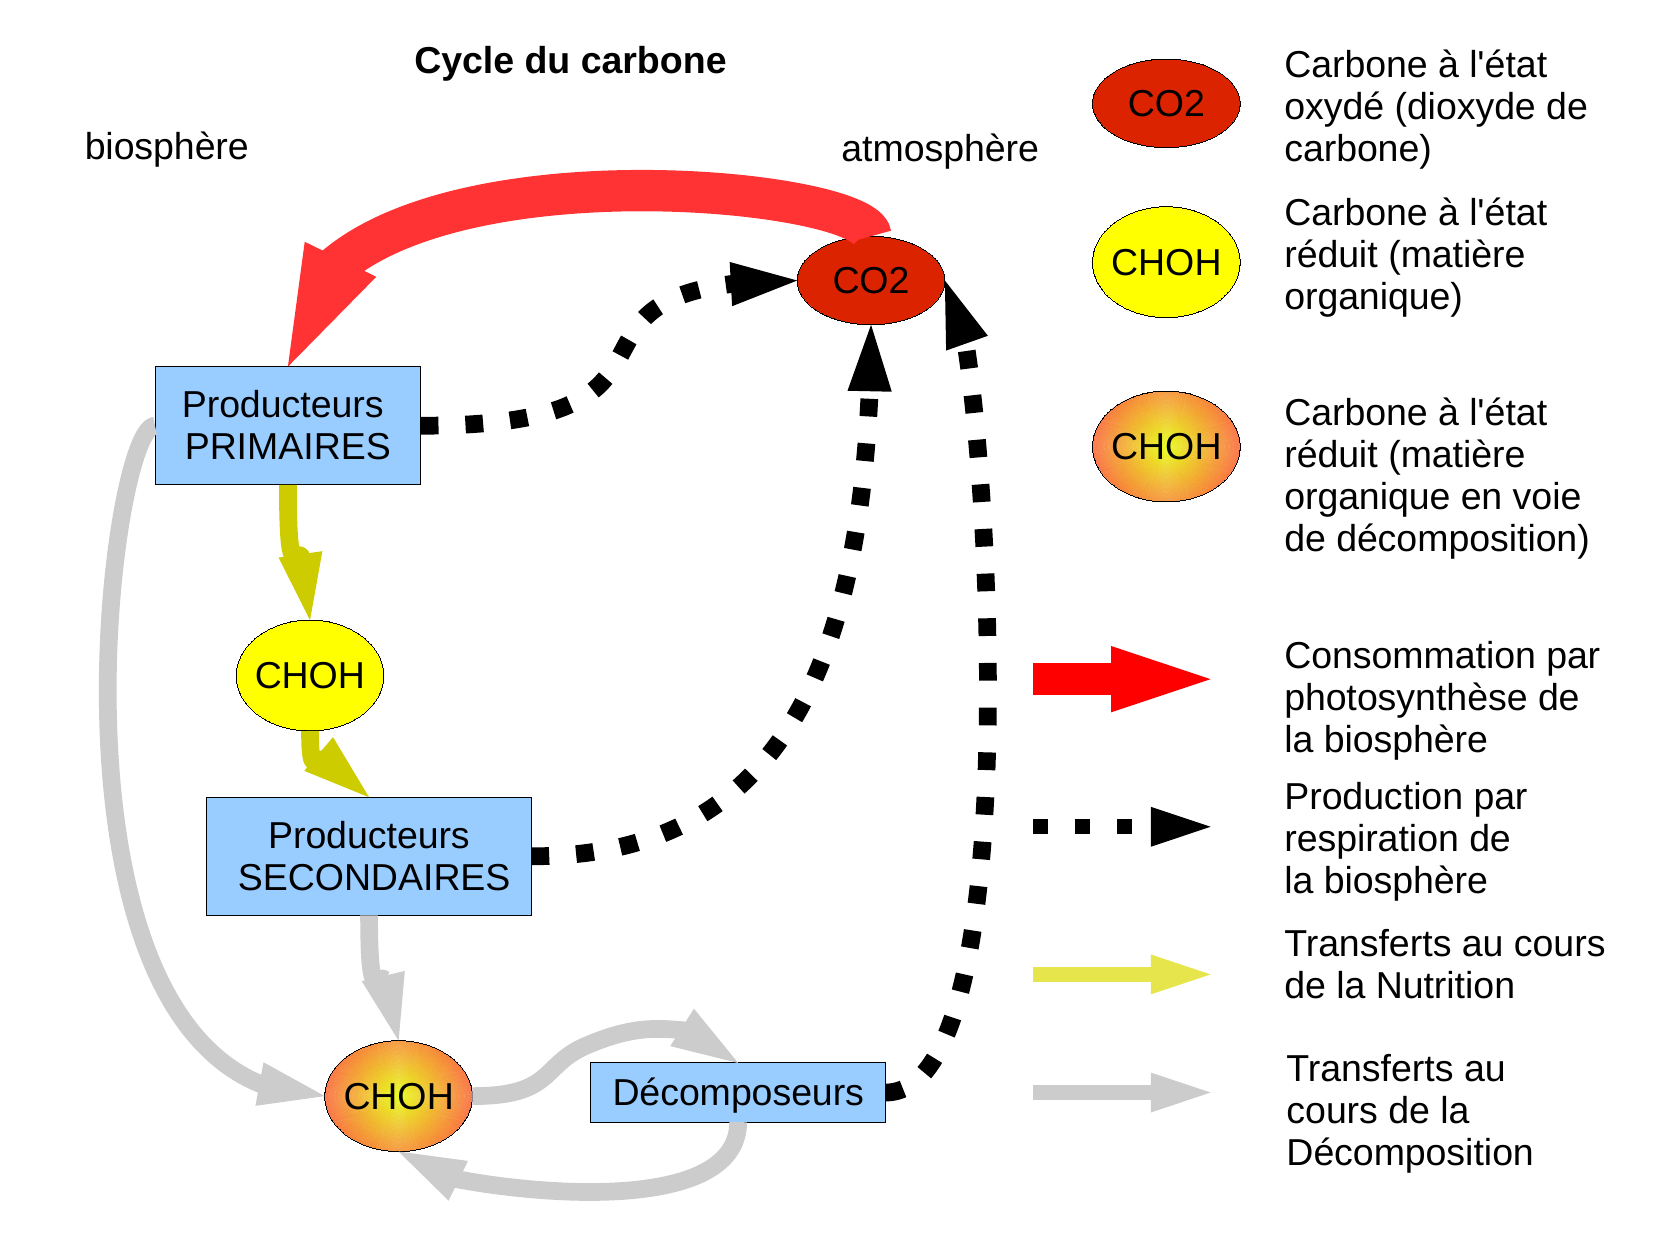

Cycle du carbone
Carbone à l'état oxydé (dioxyde de carbone)
CO2
biosphère
atmosphère
Carbone à l'état réduit (matière organique)
CHOH
CO2
Producteurs
PRIMAIRES
Carbone à l'état réduit (matière organique en voie de décomposition)
CHOH
CHOH
Consommation par photosynthèse de la biosphère
Production par respiration de la biosphère
Producteurs
 SECONDAIRES
Transferts au cours de la Nutrition
Transferts au cours de la Décomposition
CHOH
Décomposeurs